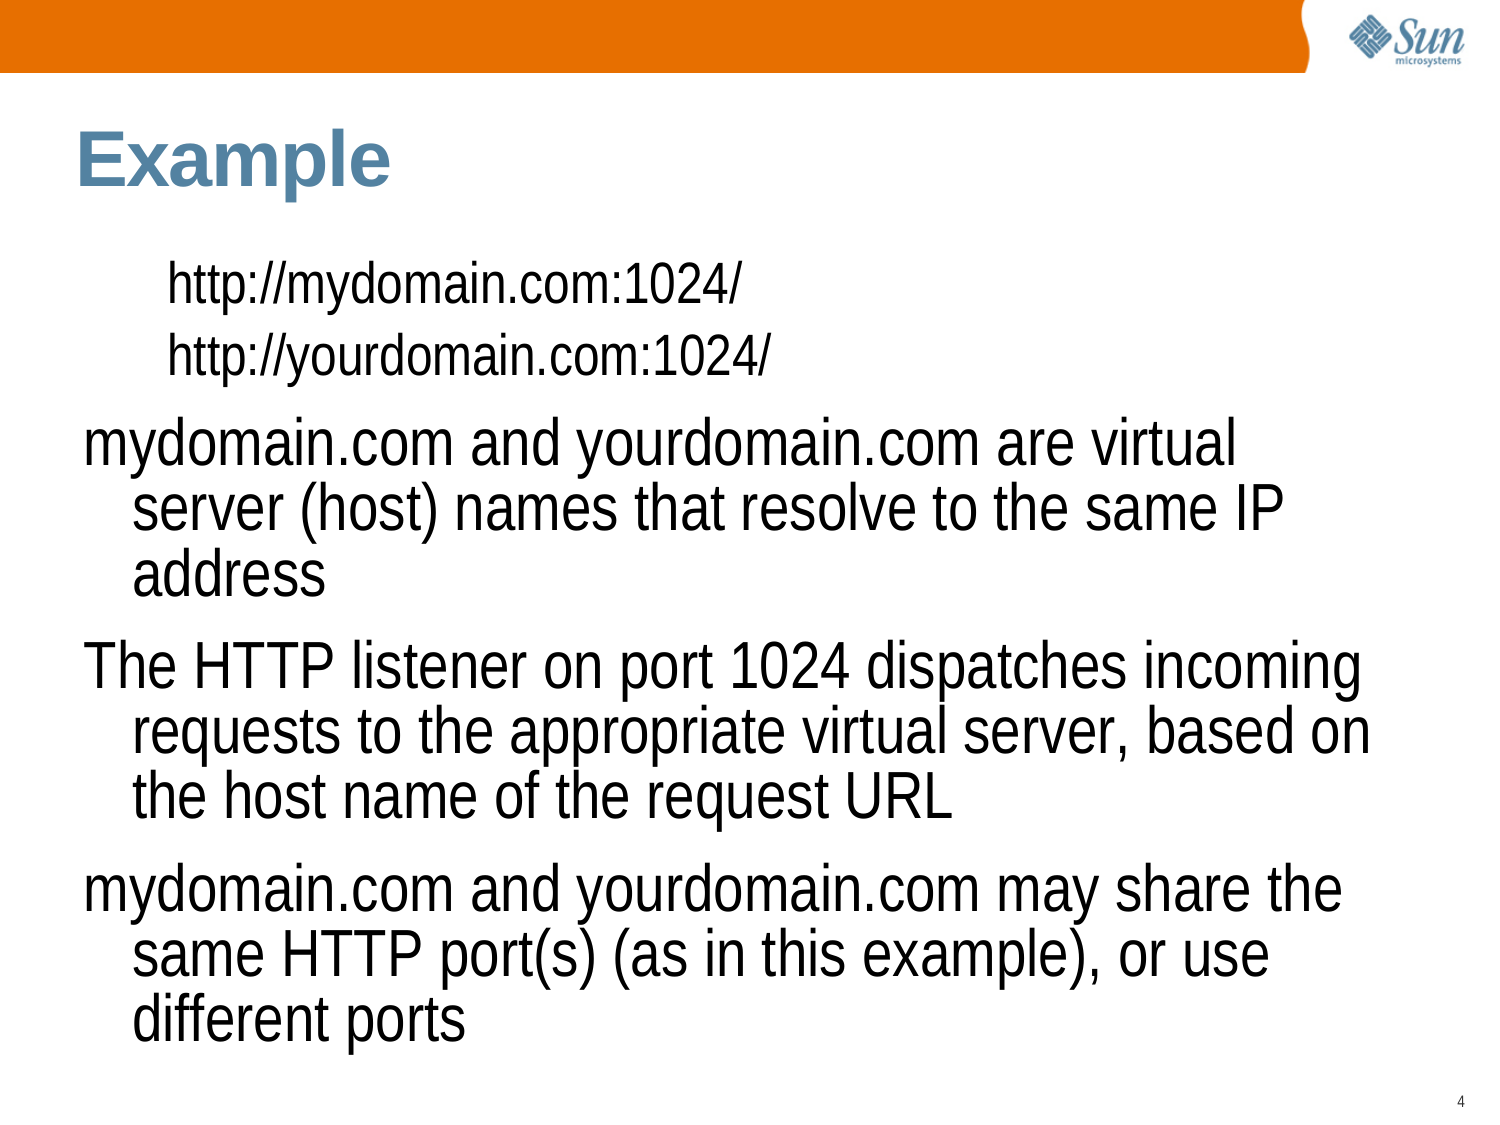

# Example
 http://mydomain.com:1024/
 http://yourdomain.com:1024/
mydomain.com and yourdomain.com are virtual server (host) names that resolve to the same IP address
The HTTP listener on port 1024 dispatches incoming requests to the appropriate virtual server, based on the host name of the request URL
mydomain.com and yourdomain.com may share the same HTTP port(s) (as in this example), or use different ports